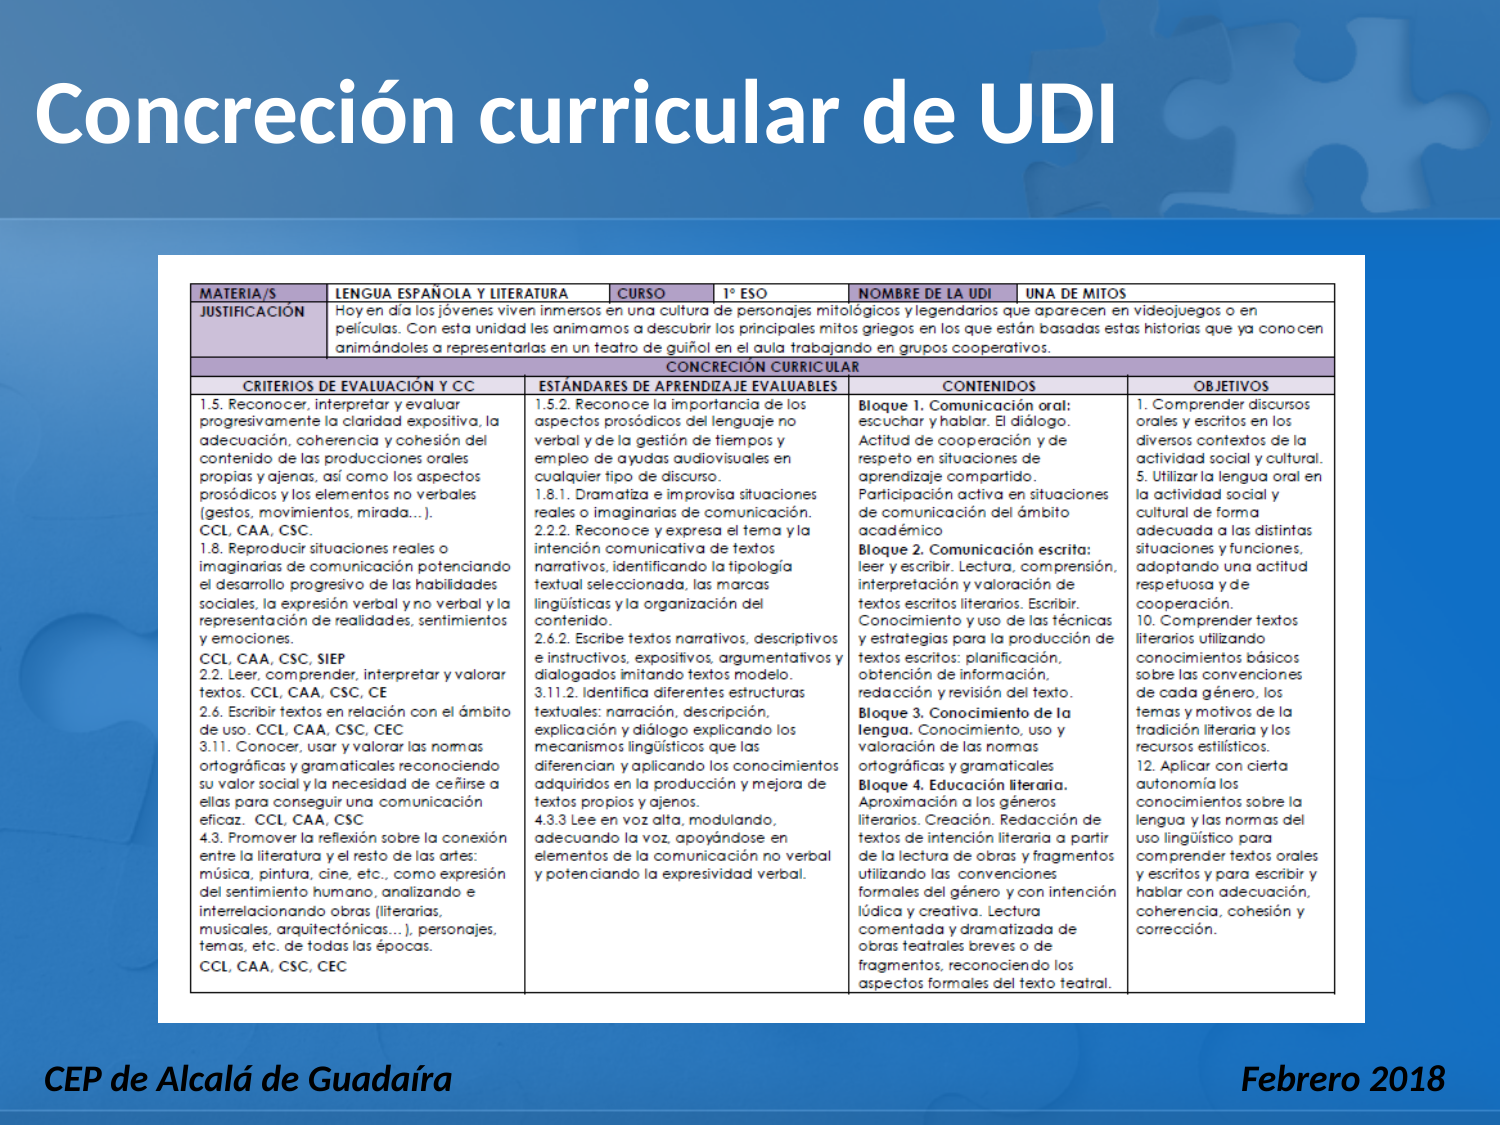

# Concreción curricular de UDI
CEP de Alcalá de Guadaíra Febrero 2018